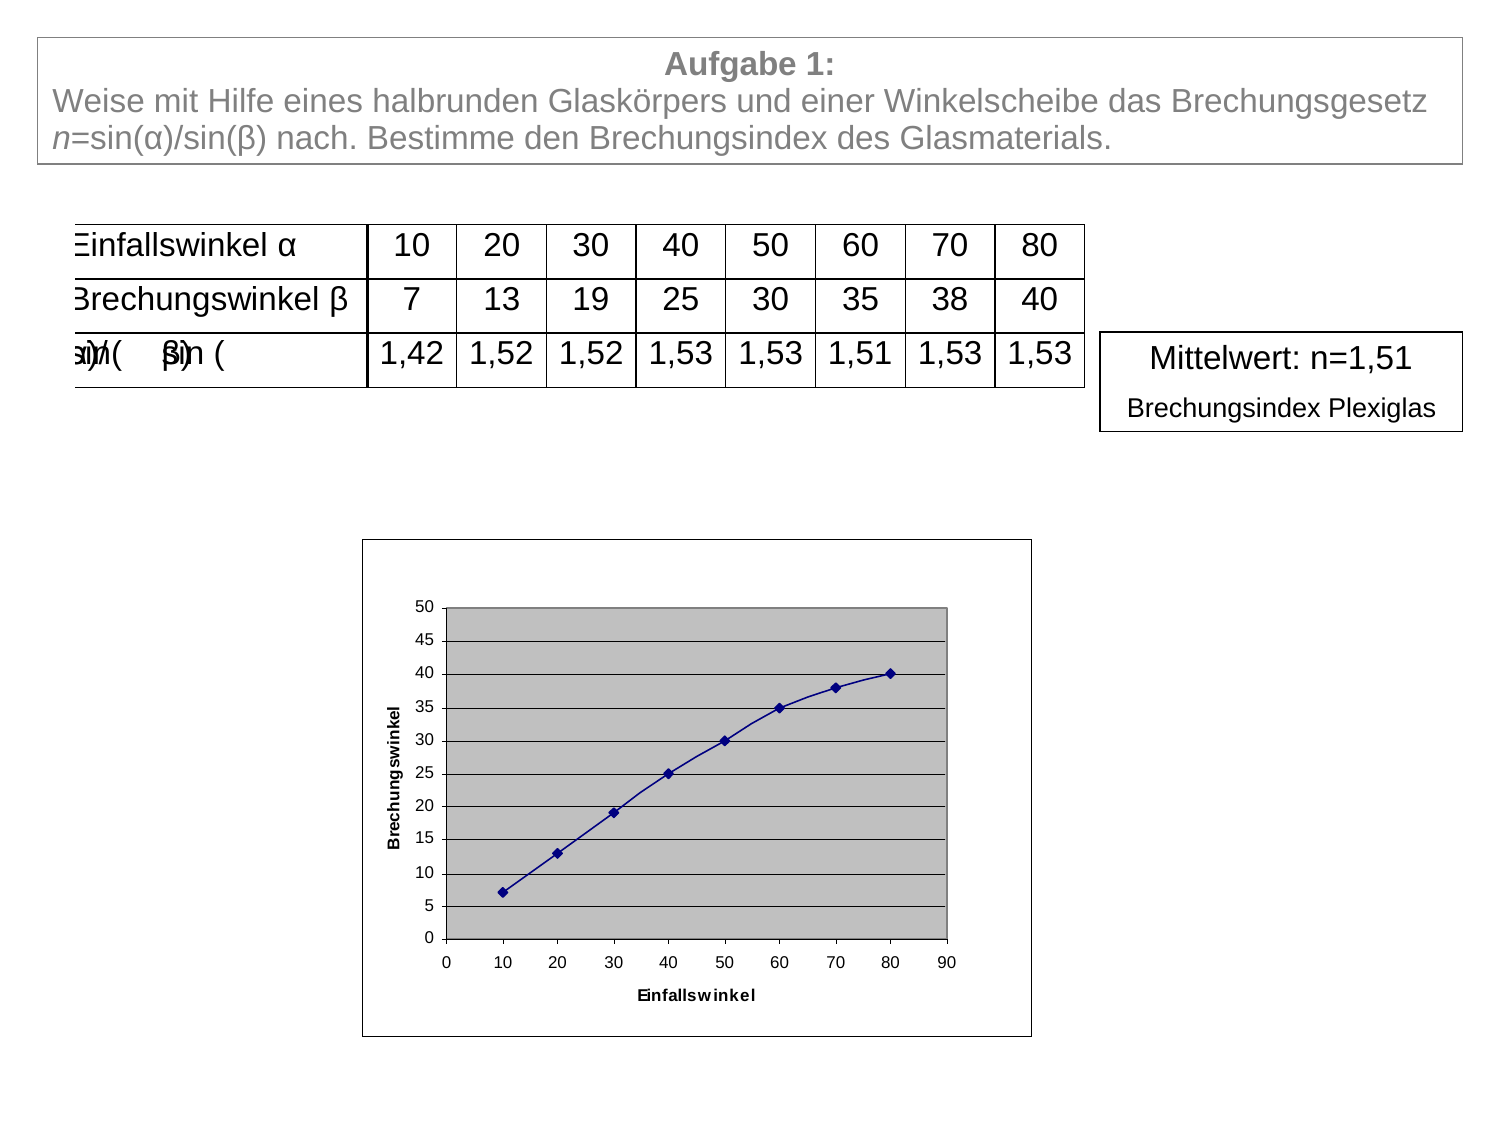

Aufgabe 1:
Weise mit Hilfe eines halbrunden Glaskörpers und einer Winkelscheibe das Brechungsgesetz n=sin(α)/sin(β) nach. Bestimme den Brechungsindex des Glasmaterials.
Mittelwert: n=1,51
Brechungsindex Plexiglas